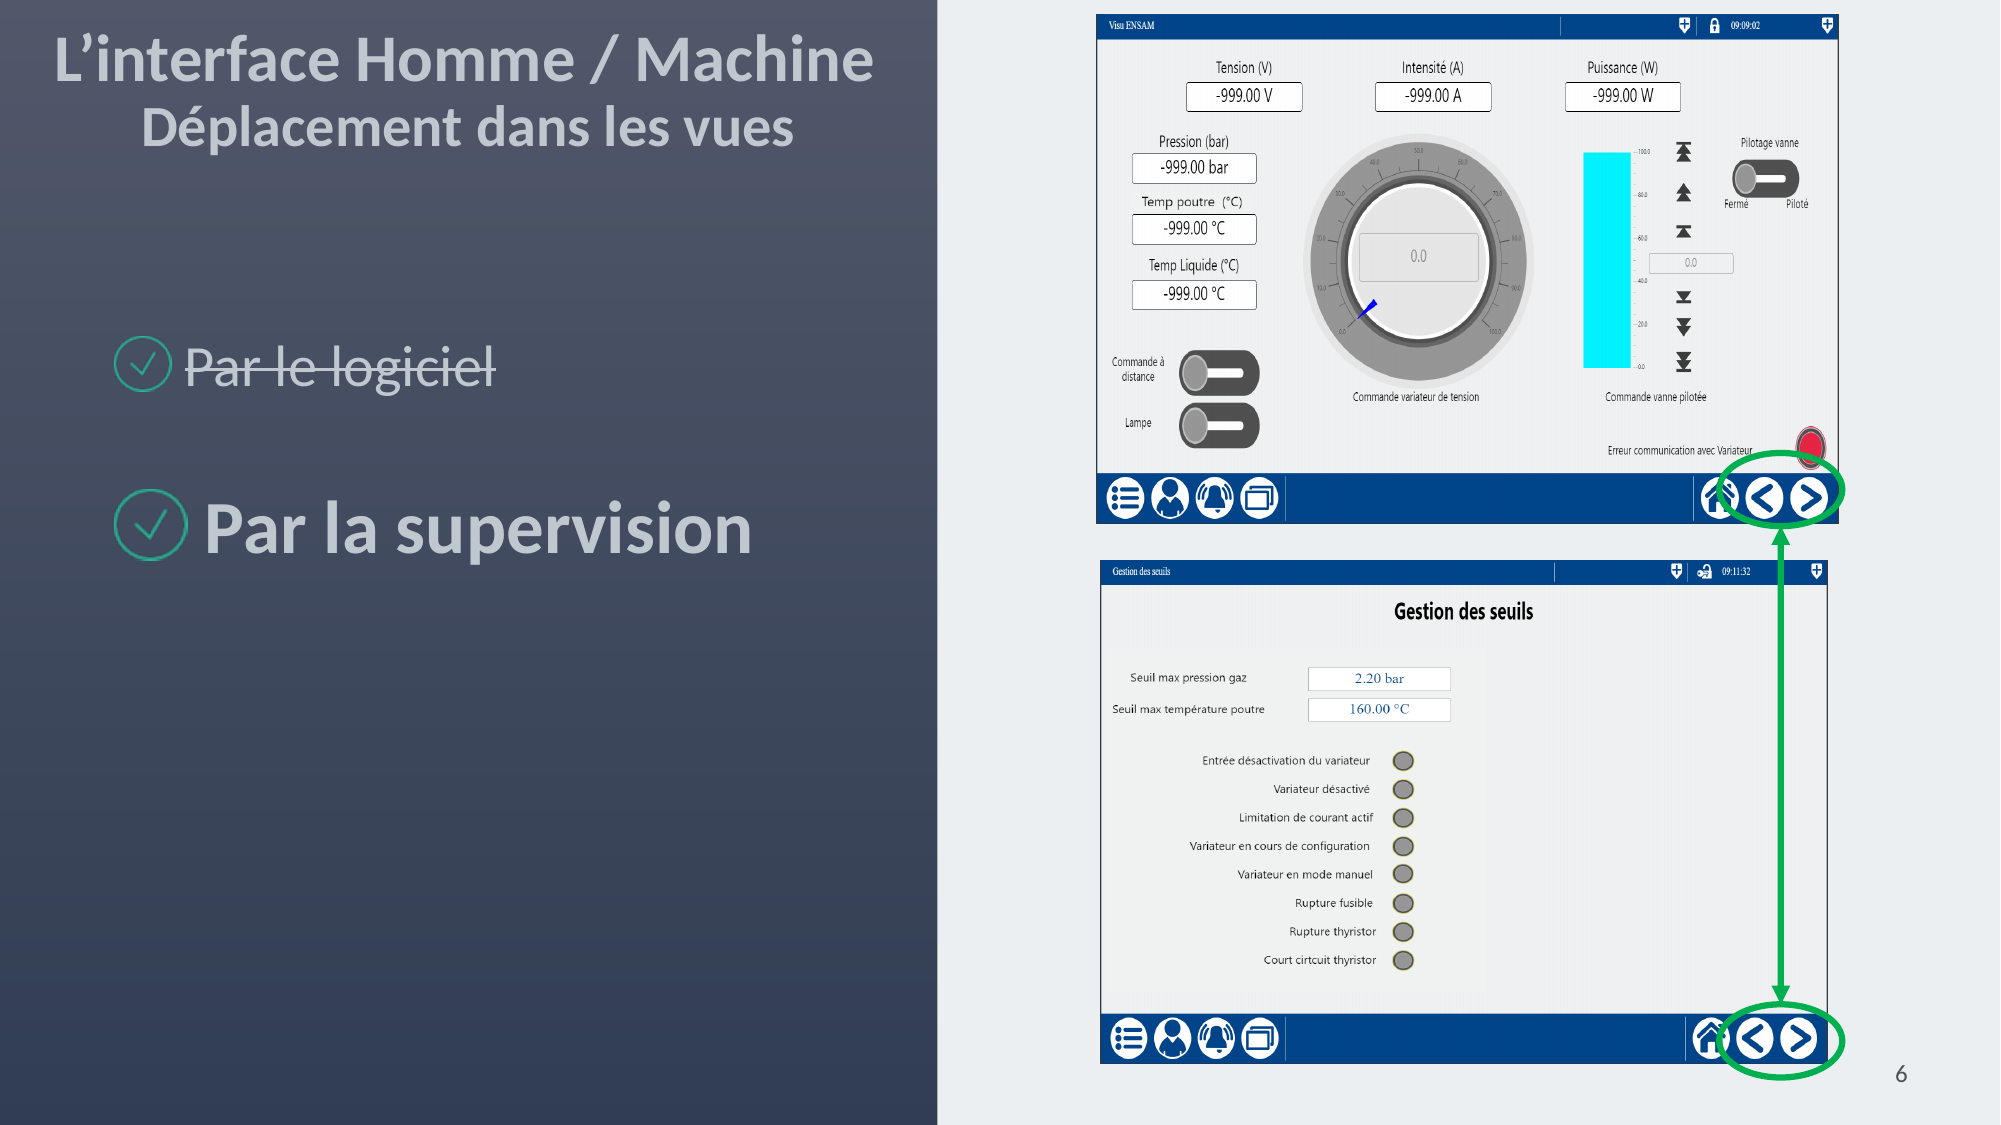

L’interface Homme / Machine
Déplacement dans les vues
# Par le logiciel
 Par la supervision
6